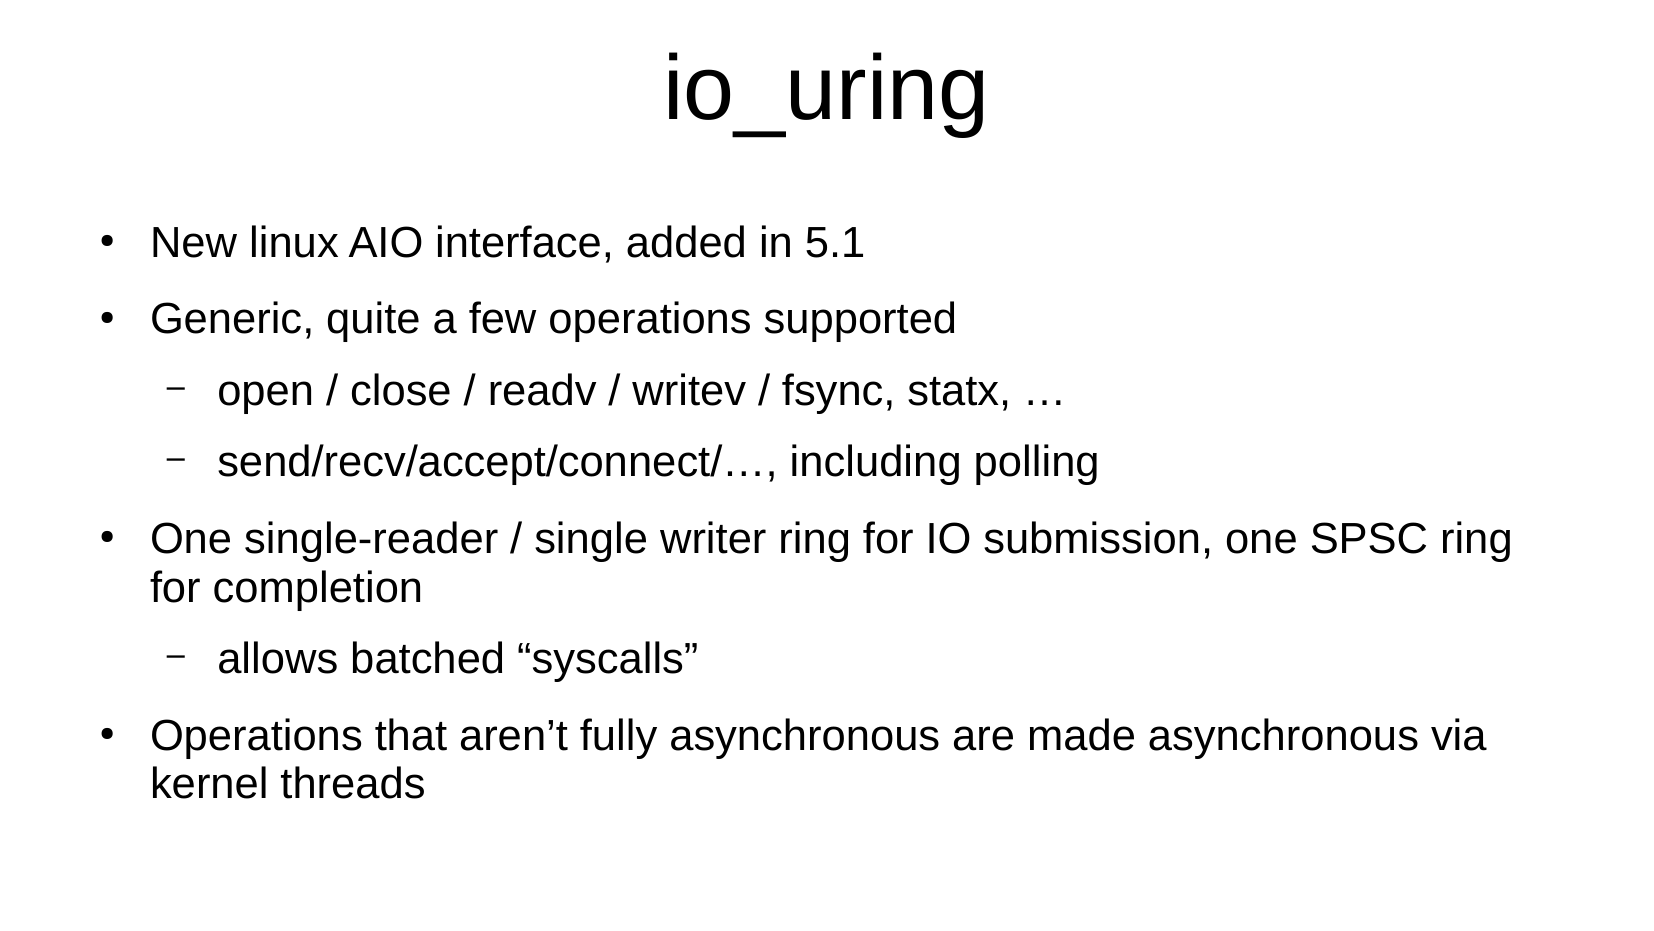

# io_uring
New linux AIO interface, added in 5.1
Generic, quite a few operations supported
open / close / readv / writev / fsync, statx, …
send/recv/accept/connect/…, including polling
One single-reader / single writer ring for IO submission, one SPSC ring for completion
allows batched “syscalls”
Operations that aren’t fully asynchronous are made asynchronous via kernel threads